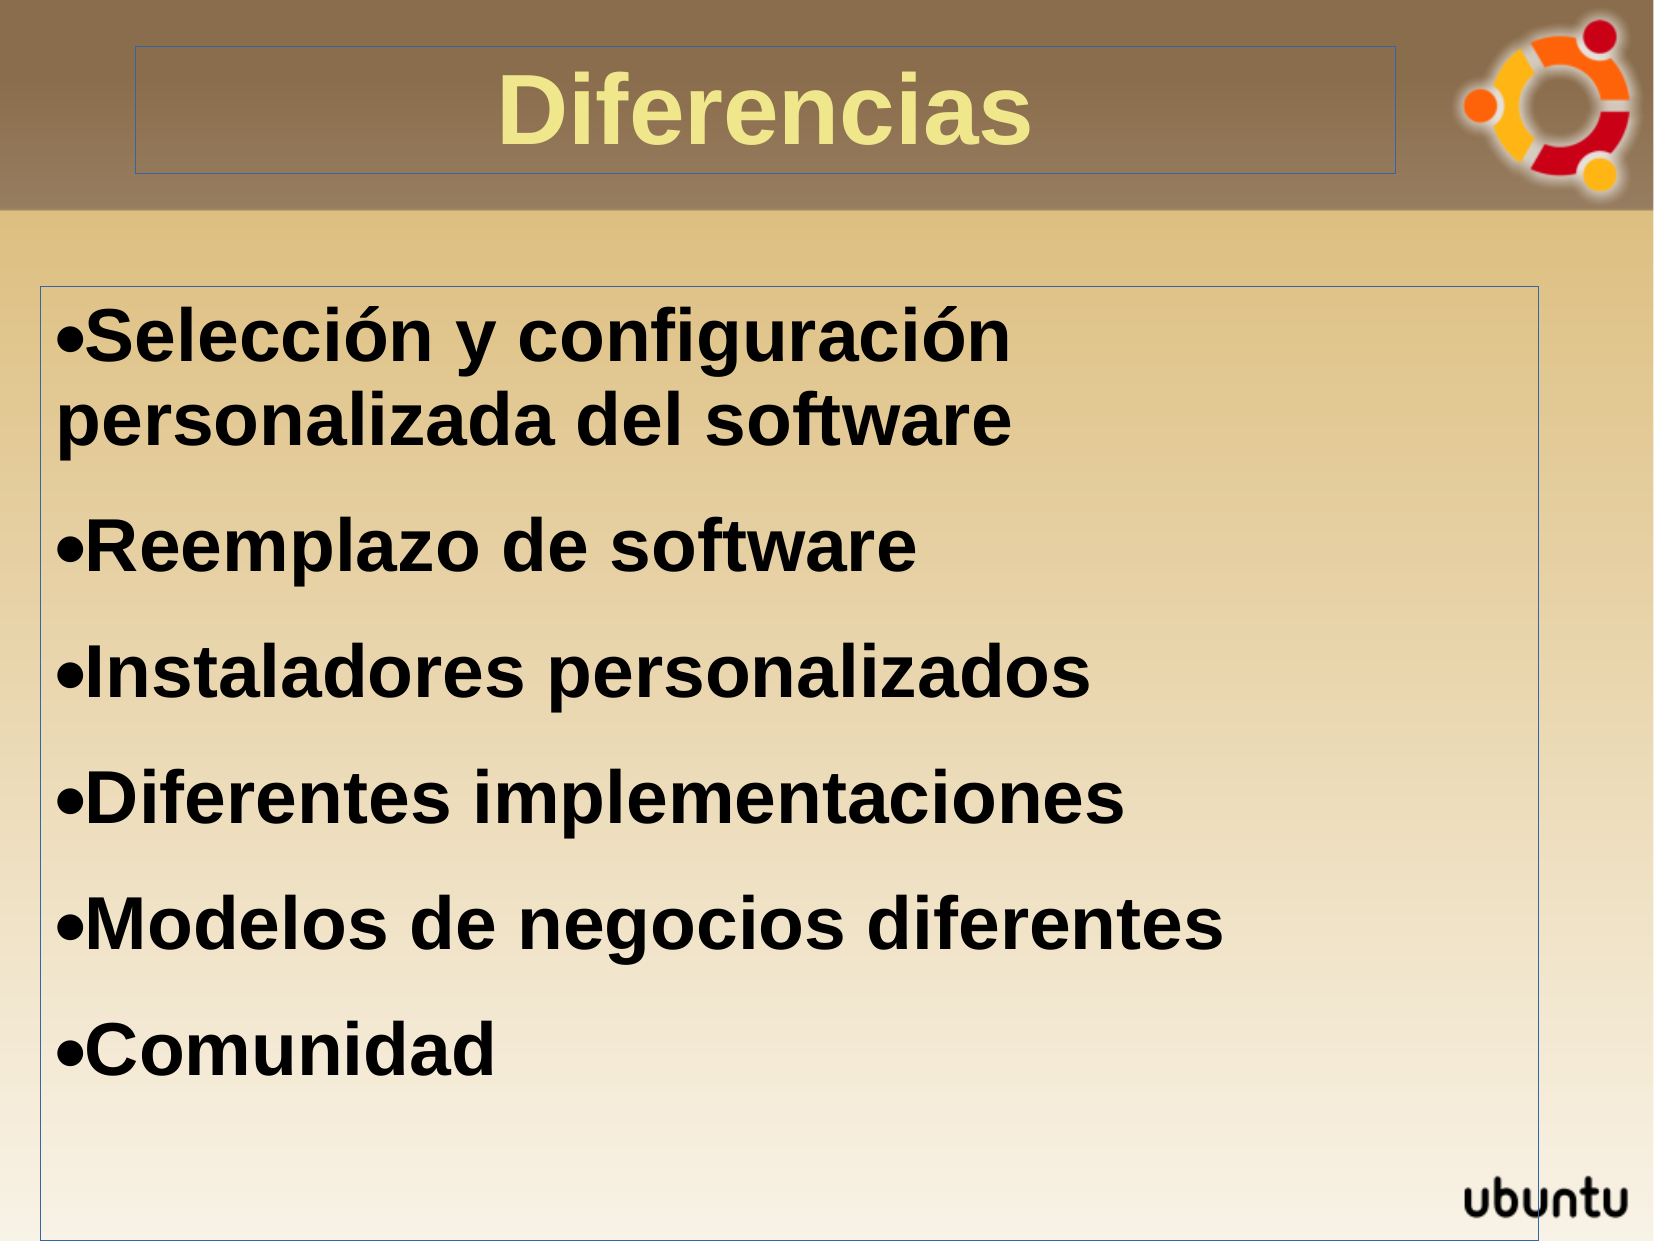

Diferencias
Selección y configuración personalizada del software
Reemplazo de software
Instaladores personalizados
Diferentes implementaciones
Modelos de negocios diferentes
Comunidad